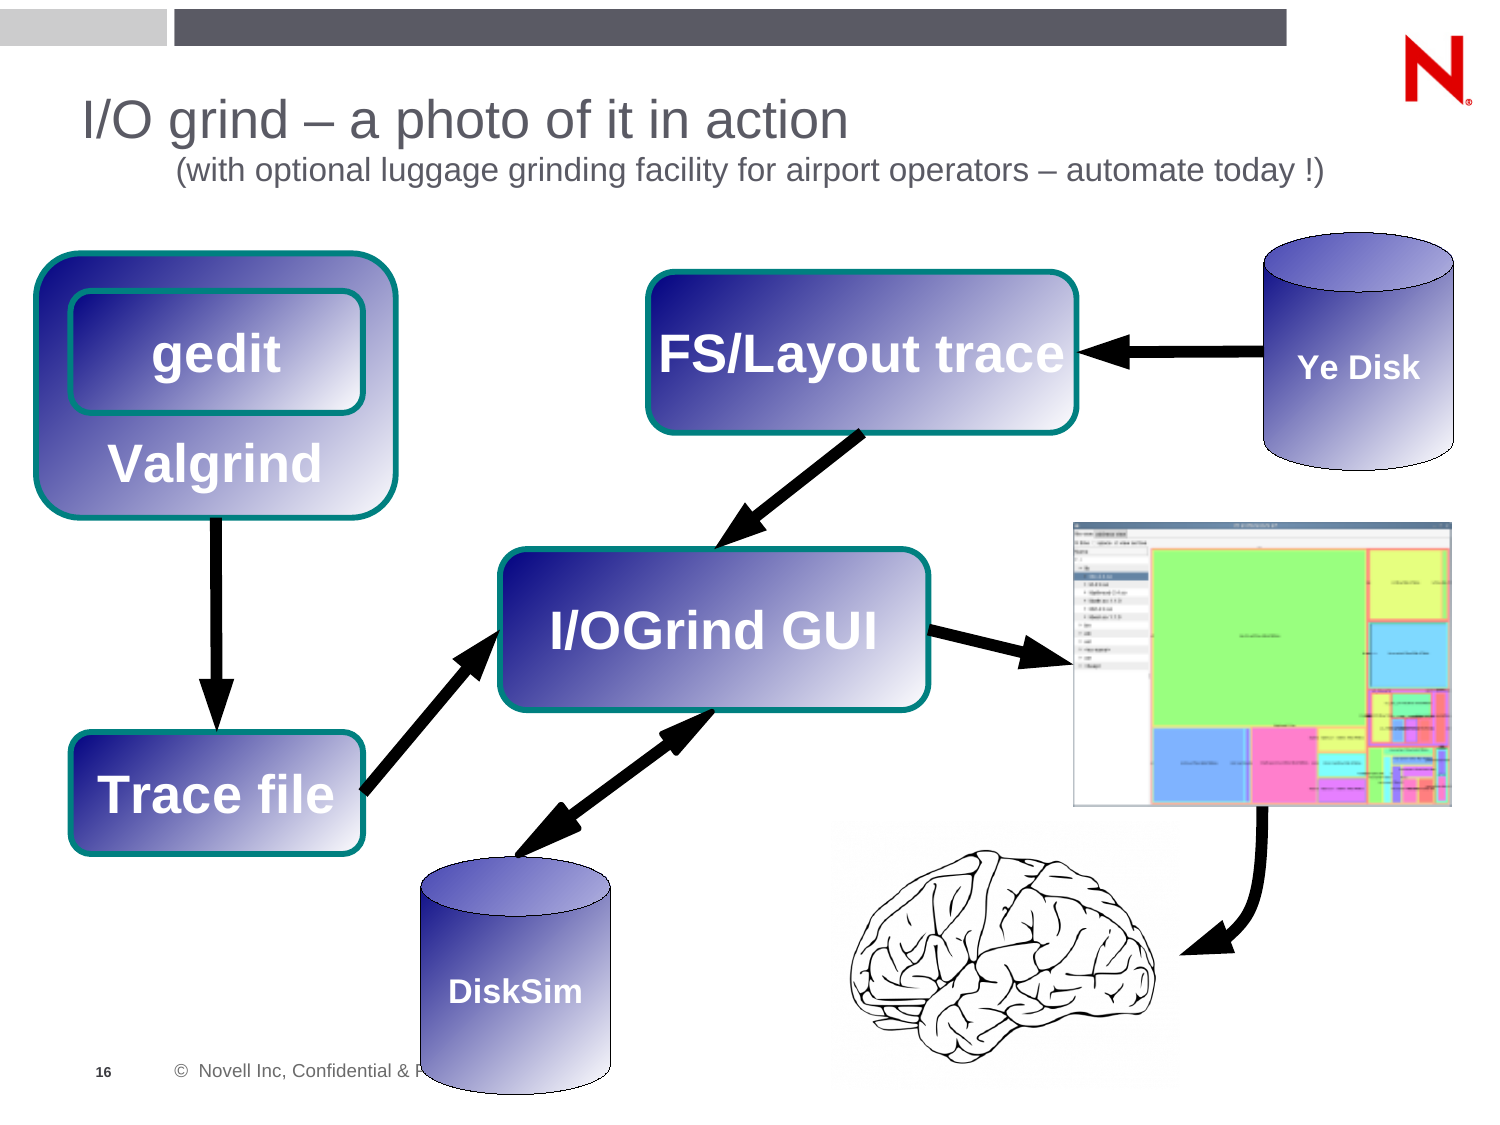

I/O grind – a photo of it in action
(with optional luggage grinding facility for airport operators – automate today !)
Ye Disk
Valgrind
FS/Layout trace
gedit
I/OGrind GUI
Trace file
DiskSim